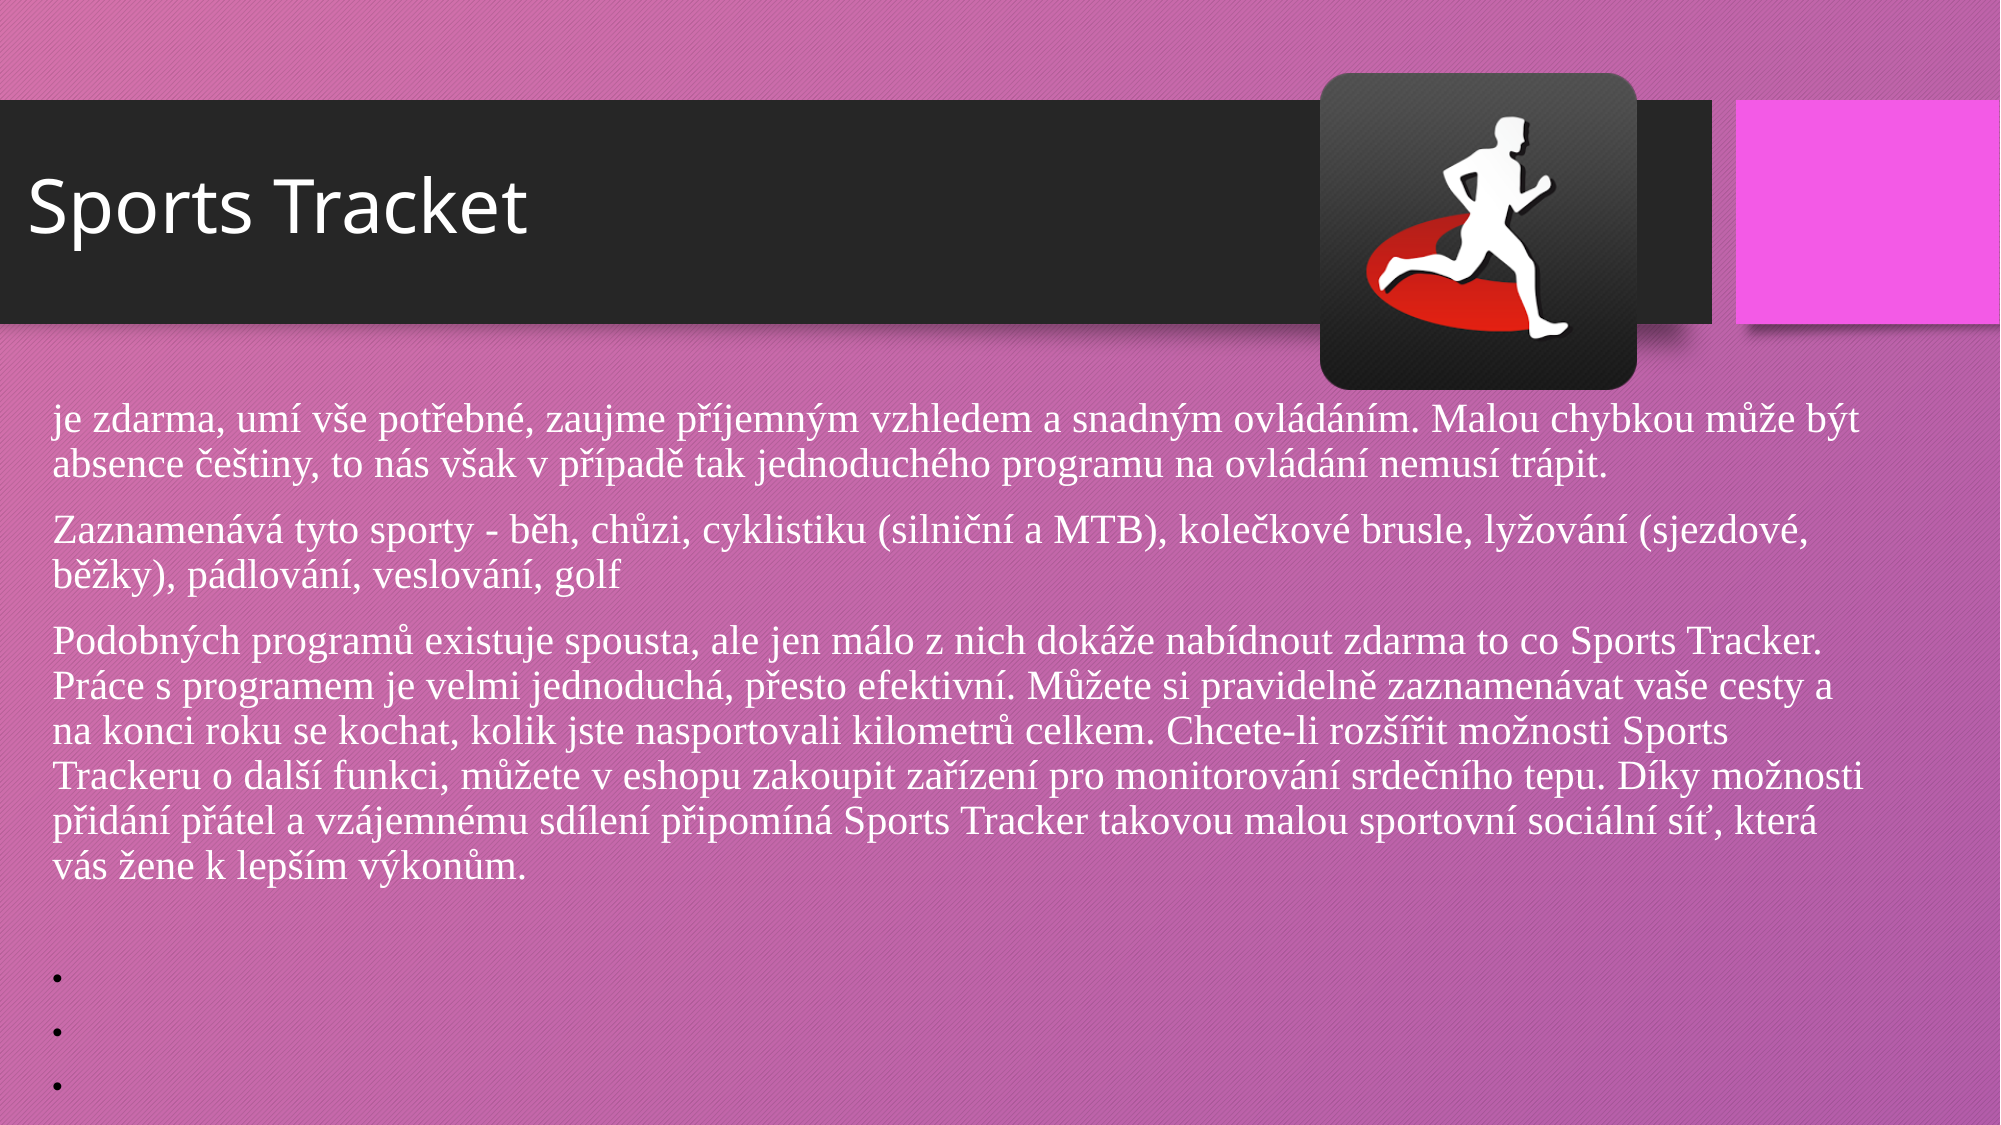

# Sports Tracket
je zdarma, umí vše potřebné, zaujme příjemným vzhledem a snadným ovládáním. Malou chybkou může být absence češtiny, to nás však v případě tak jednoduchého programu na ovládání nemusí trápit.
Zaznamenává tyto sporty - běh, chůzi, cyklistiku (silniční a MTB), kolečkové brusle, lyžování (sjezdové, běžky), pádlování, veslování, golf
Podobných programů existuje spousta, ale jen málo z nich dokáže nabídnout zdarma to co Sports Tracker. Práce s programem je velmi jednoduchá, přesto efektivní. Můžete si pravidelně zaznamenávat vaše cesty a na konci roku se kochat, kolik jste nasportovali kilometrů celkem. Chcete-li rozšířit možnosti Sports Trackeru o další funkci, můžete v eshopu zakoupit zařízení pro monitorování srdečního tepu. Díky možnosti přidání přátel a vzájemnému sdílení připomíná Sports Tracker takovou malou sportovní sociální síť, která vás žene k lepším výkonům.